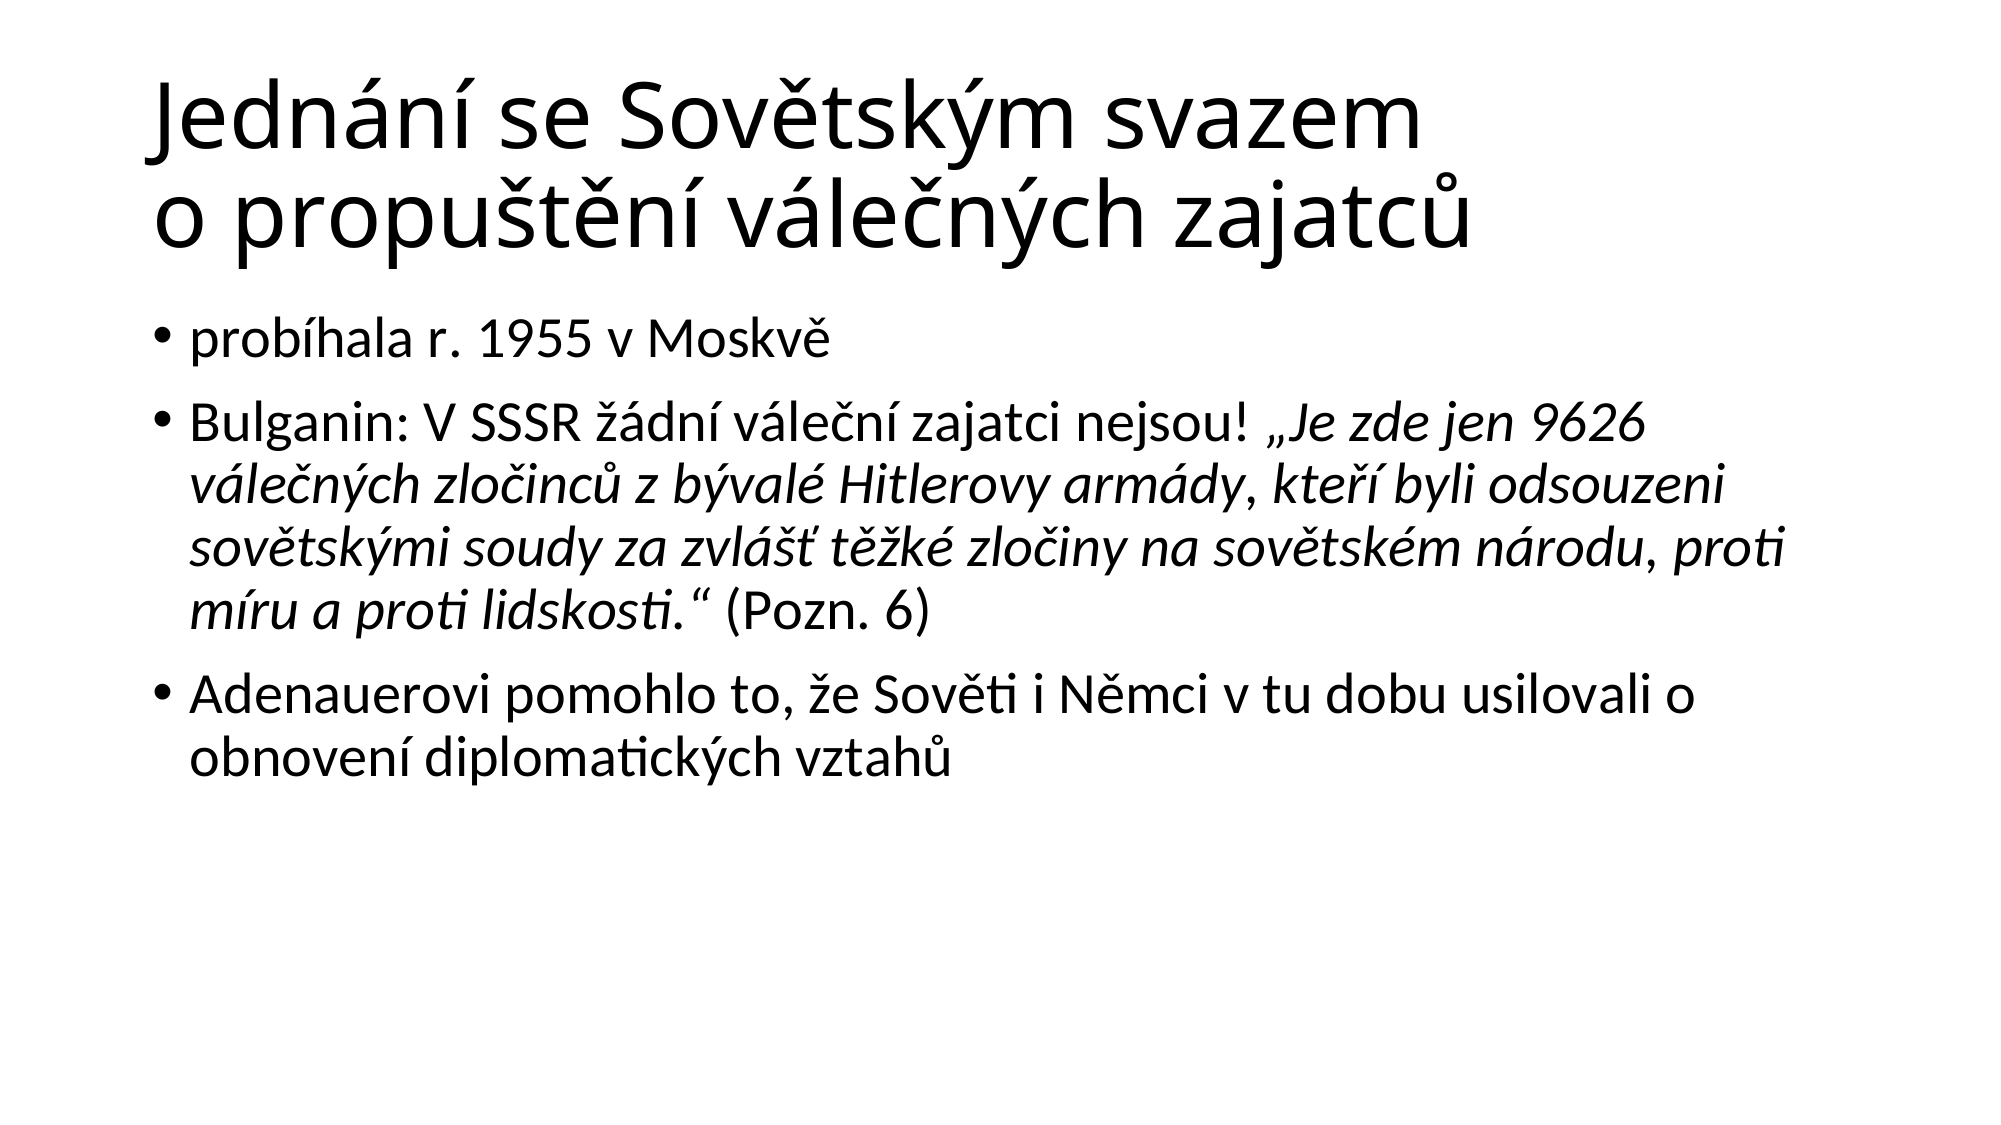

# Jednání se Sovětským svazem o propuštění válečných zajatců
probíhala r. 1955 v Moskvě
Bulganin: V SSSR žádní váleční zajatci nejsou! „Je zde jen 9626 válečných zločinců z bývalé Hitlerovy armády, kteří byli odsouzeni sovětskými soudy za zvlášť těžké zločiny na sovětském národu, proti míru a proti lidskosti.“ (Pozn. 6)
Adenauerovi pomohlo to, že Sověti i Němci v tu dobu usilovali o obnovení diplomatických vztahů